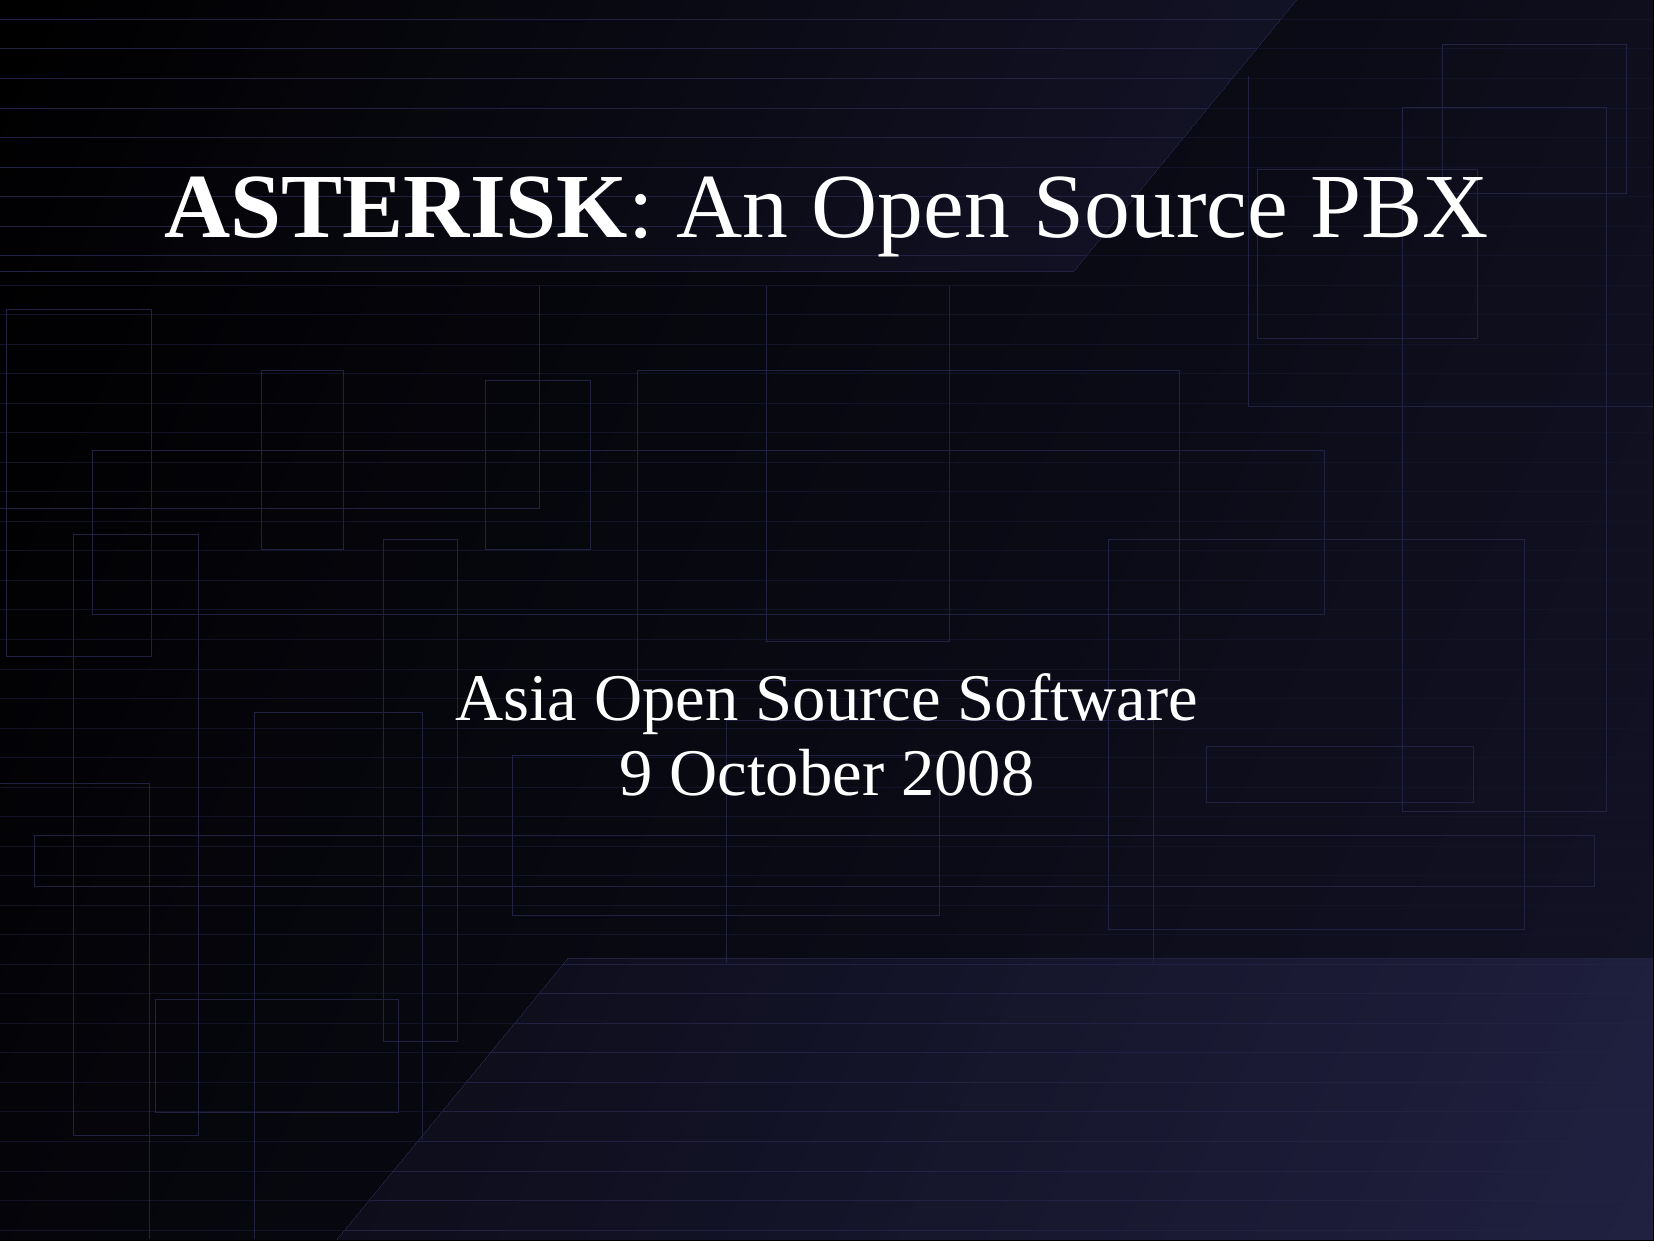

# ASTERISK: An Open Source PBX
Asia Open Source Software
9 October 2008